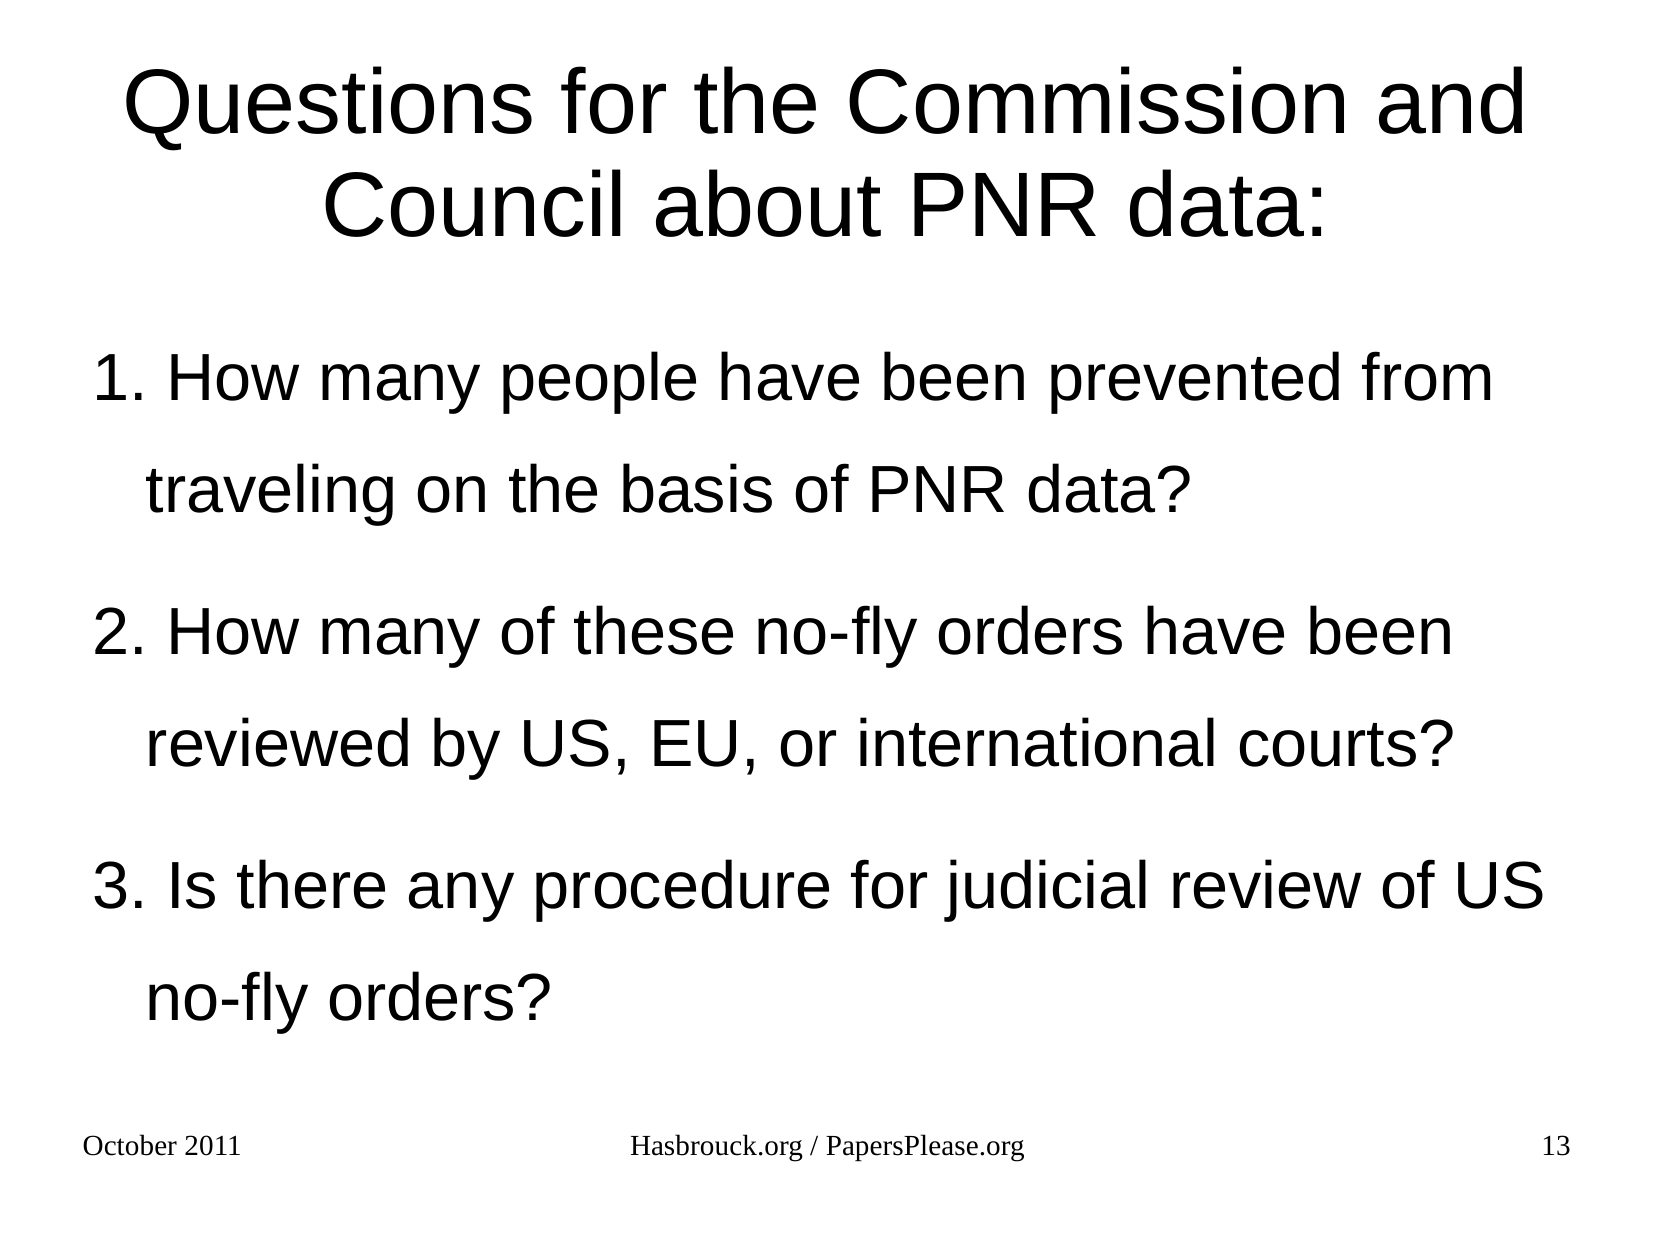

# Questions for the Commission and Council about PNR data:
 How many people have been prevented from traveling on the basis of PNR data?
 How many of these no-fly orders have been reviewed by US, EU, or international courts?
 Is there any procedure for judicial review of US no-fly orders?
October 2011
Hasbrouck.org / PapersPlease.org
13